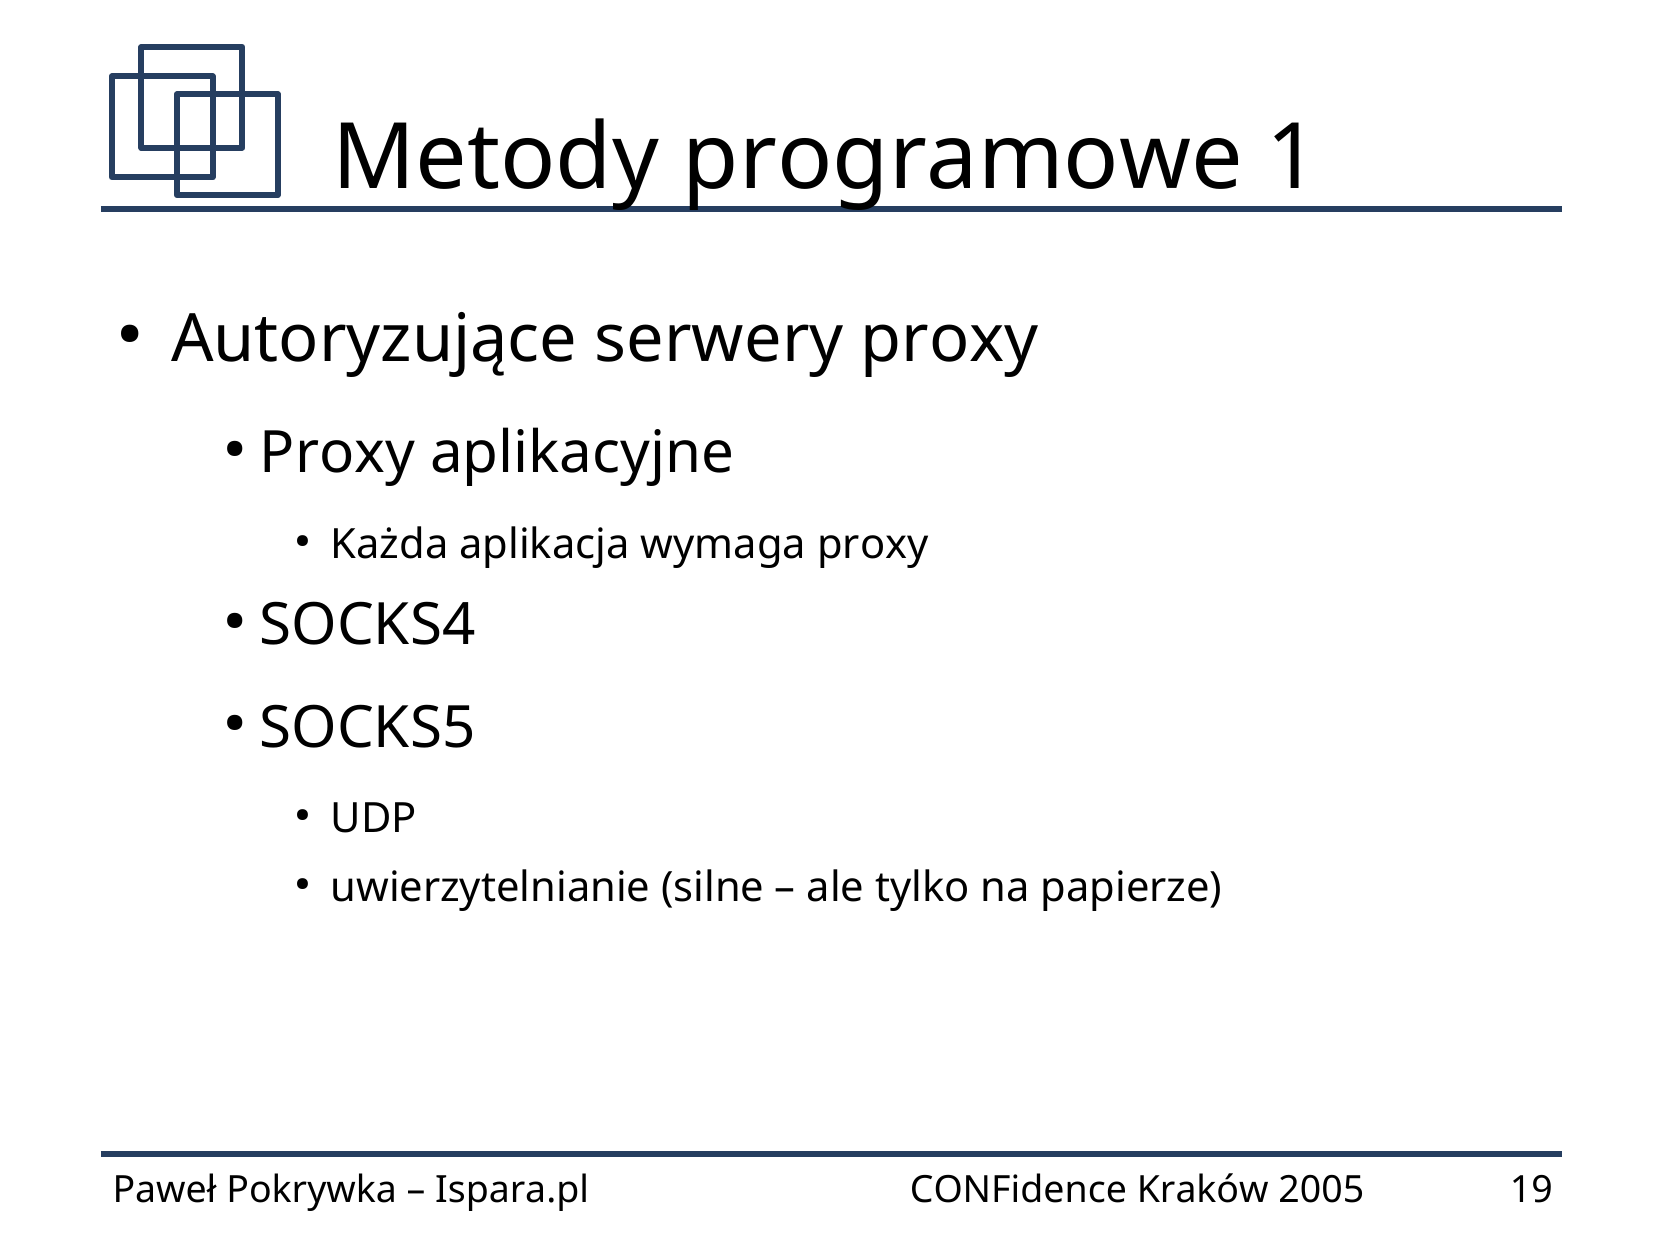

# Metody programowe 1
Autoryzujące serwery proxy
Proxy aplikacyjne
Każda aplikacja wymaga proxy
SOCKS4
SOCKS5
UDP
uwierzytelnianie (silne – ale tylko na papierze)